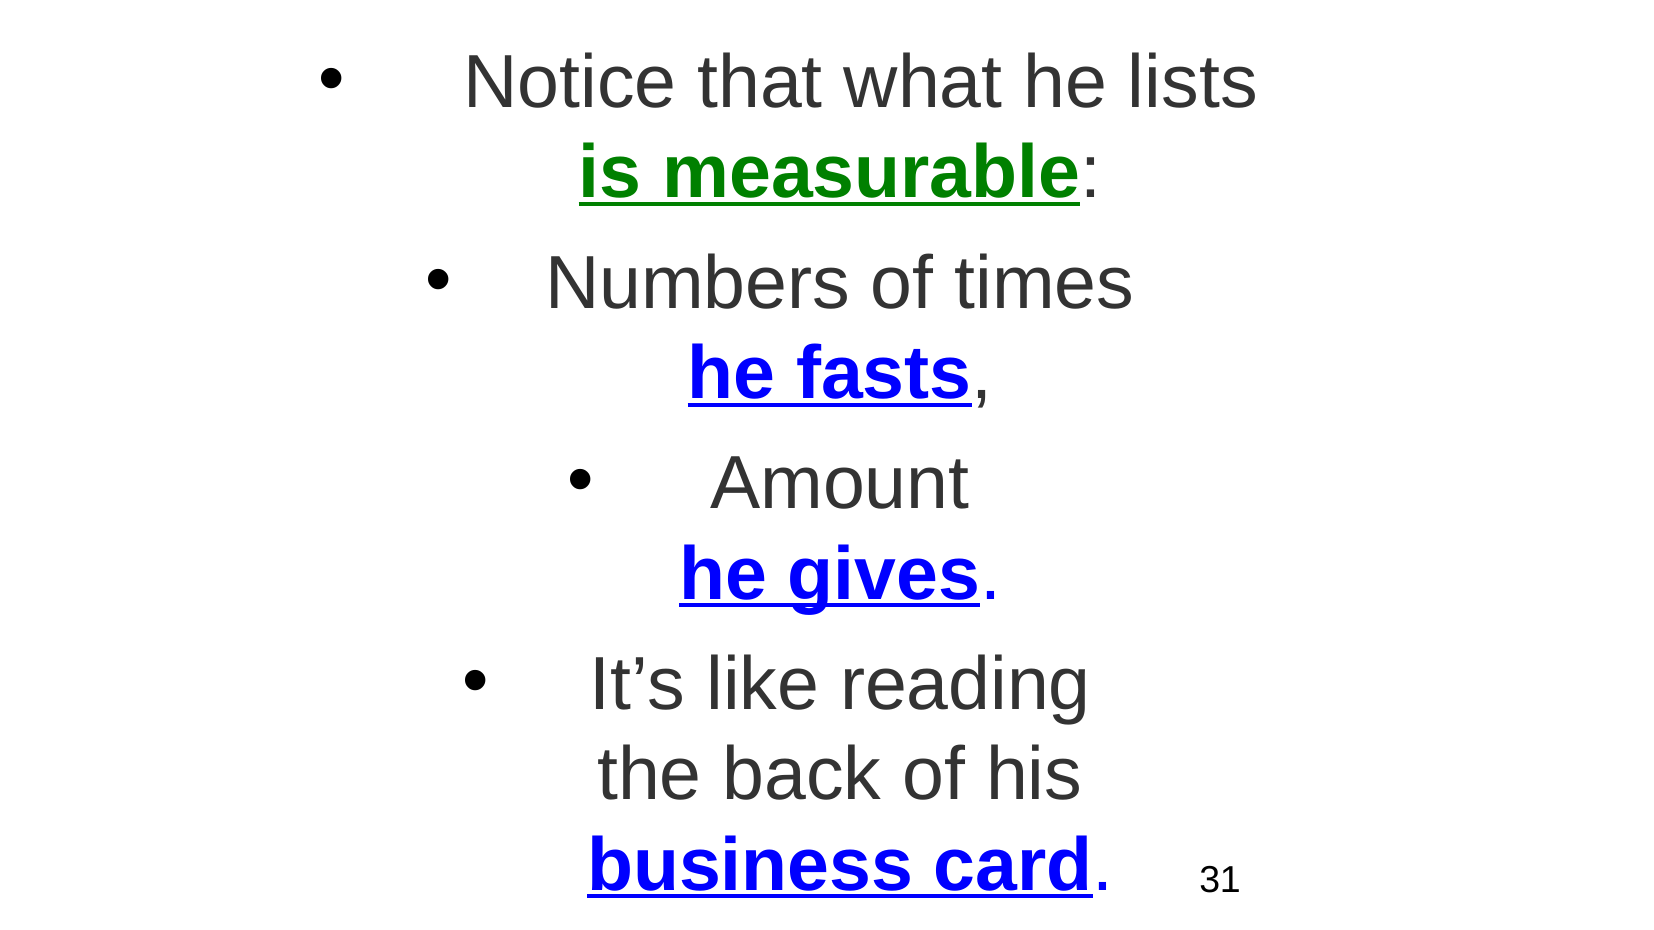

# Notice that what he lists is measurable:
Numbers of times
he fasts,
Amount
he gives.
It’s like reading
the back of his
business card.
31